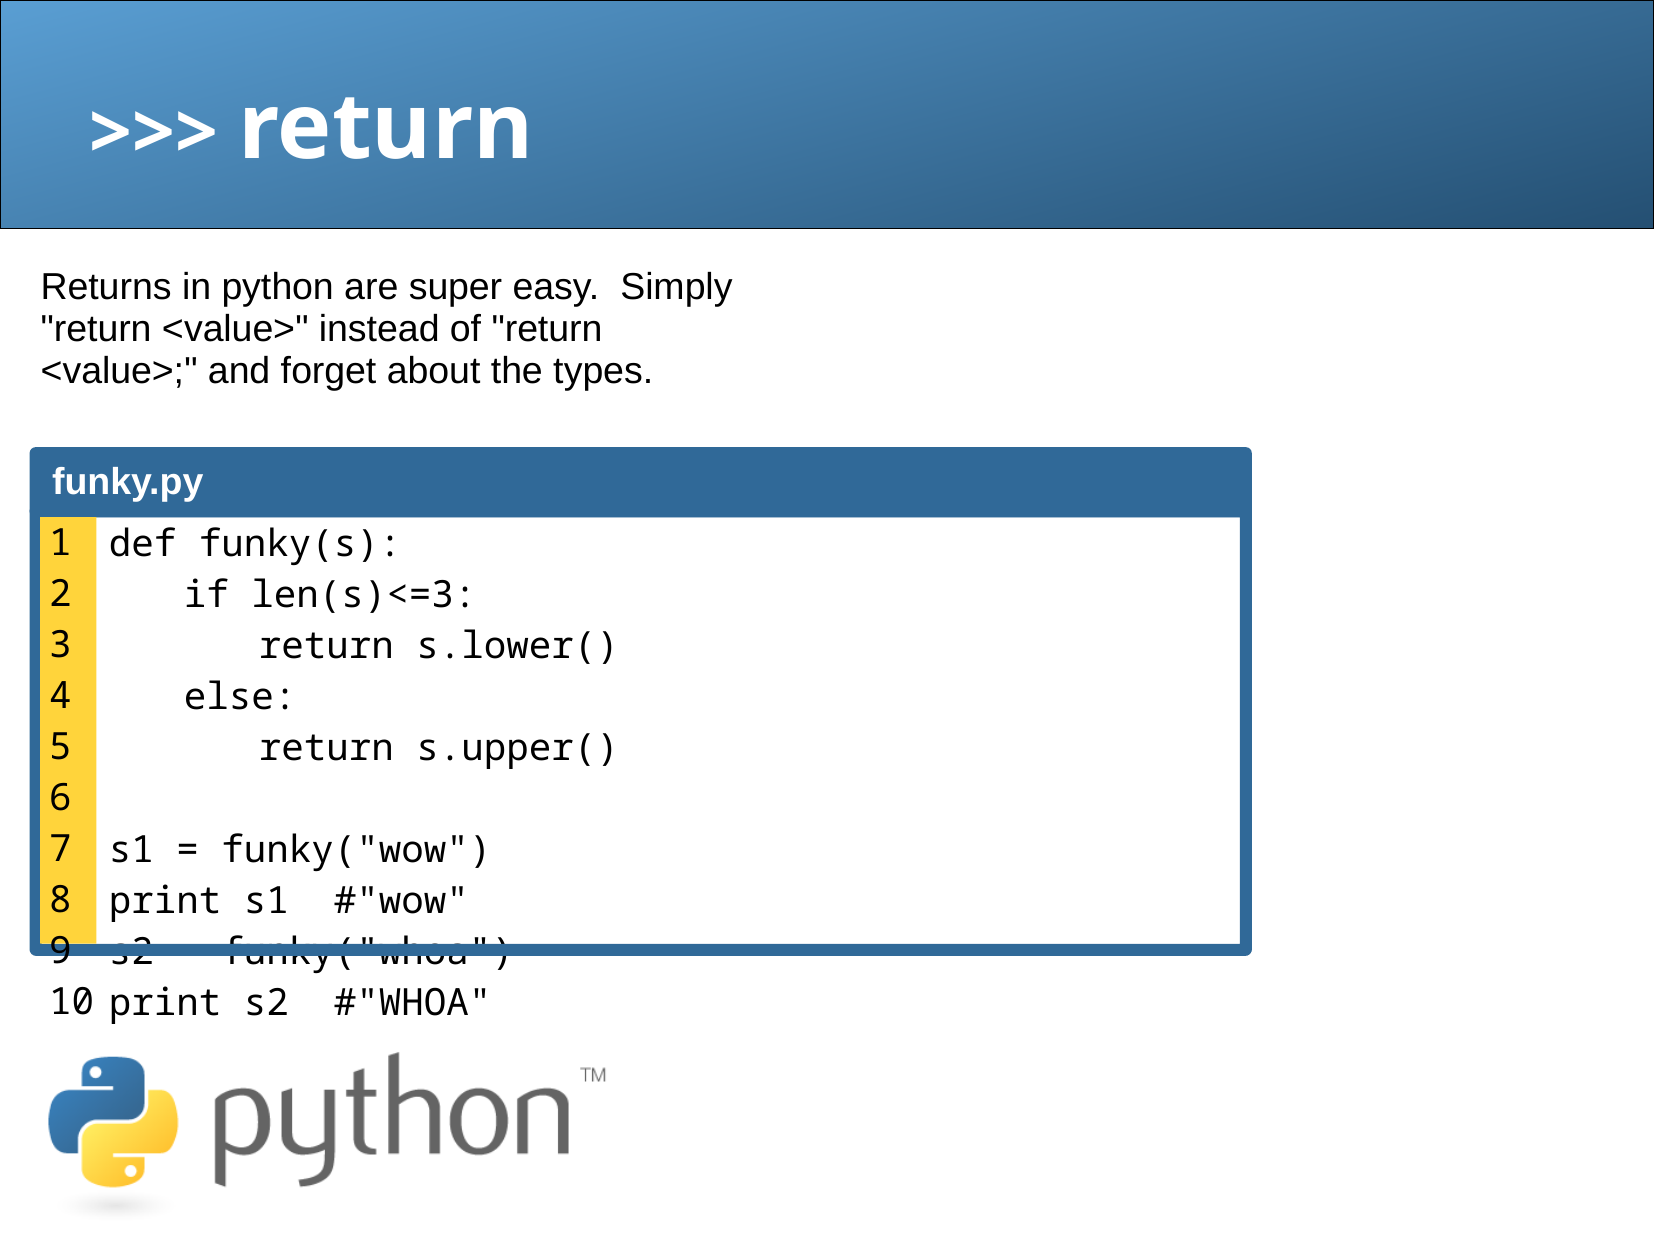

>>> return
Returns in python are super easy. Simply "return <value>" instead of "return <value>;" and forget about the types.
funky.py
1
2
3
4
5
6
7
8
9
10
def funky(s):
	if len(s)<=3:
		return s.lower()
	else:
		return s.upper()
s1 = funky("wow")
print s1 #"wow"
s2 = funky("whoa")
print s2 #"WHOA"